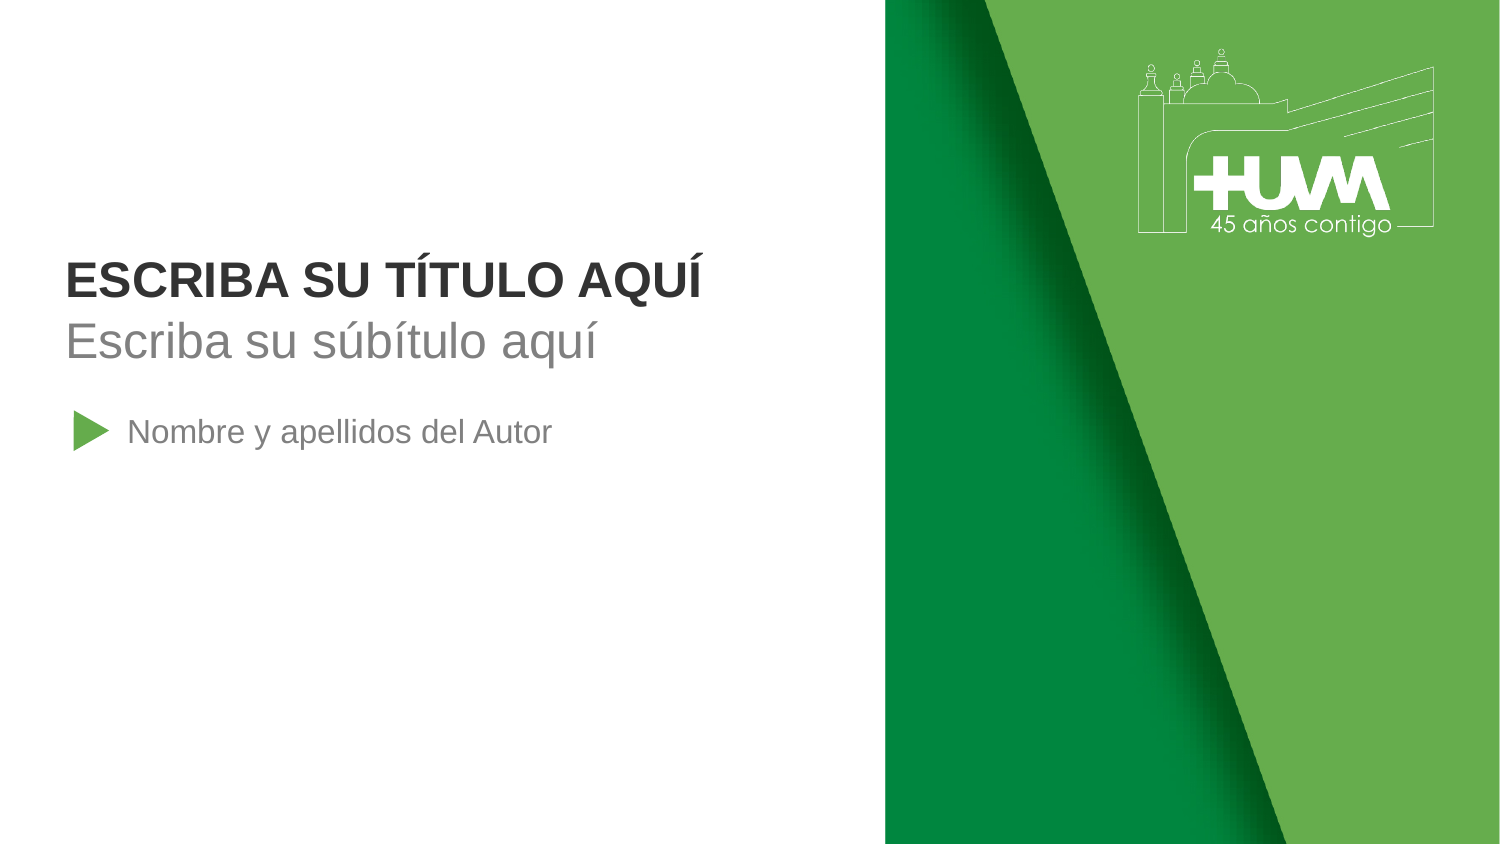

ESCRIBA SU TÍTULO AQUÍ
Escriba su súbítulo aquí
Nombre y apellidos del Autor